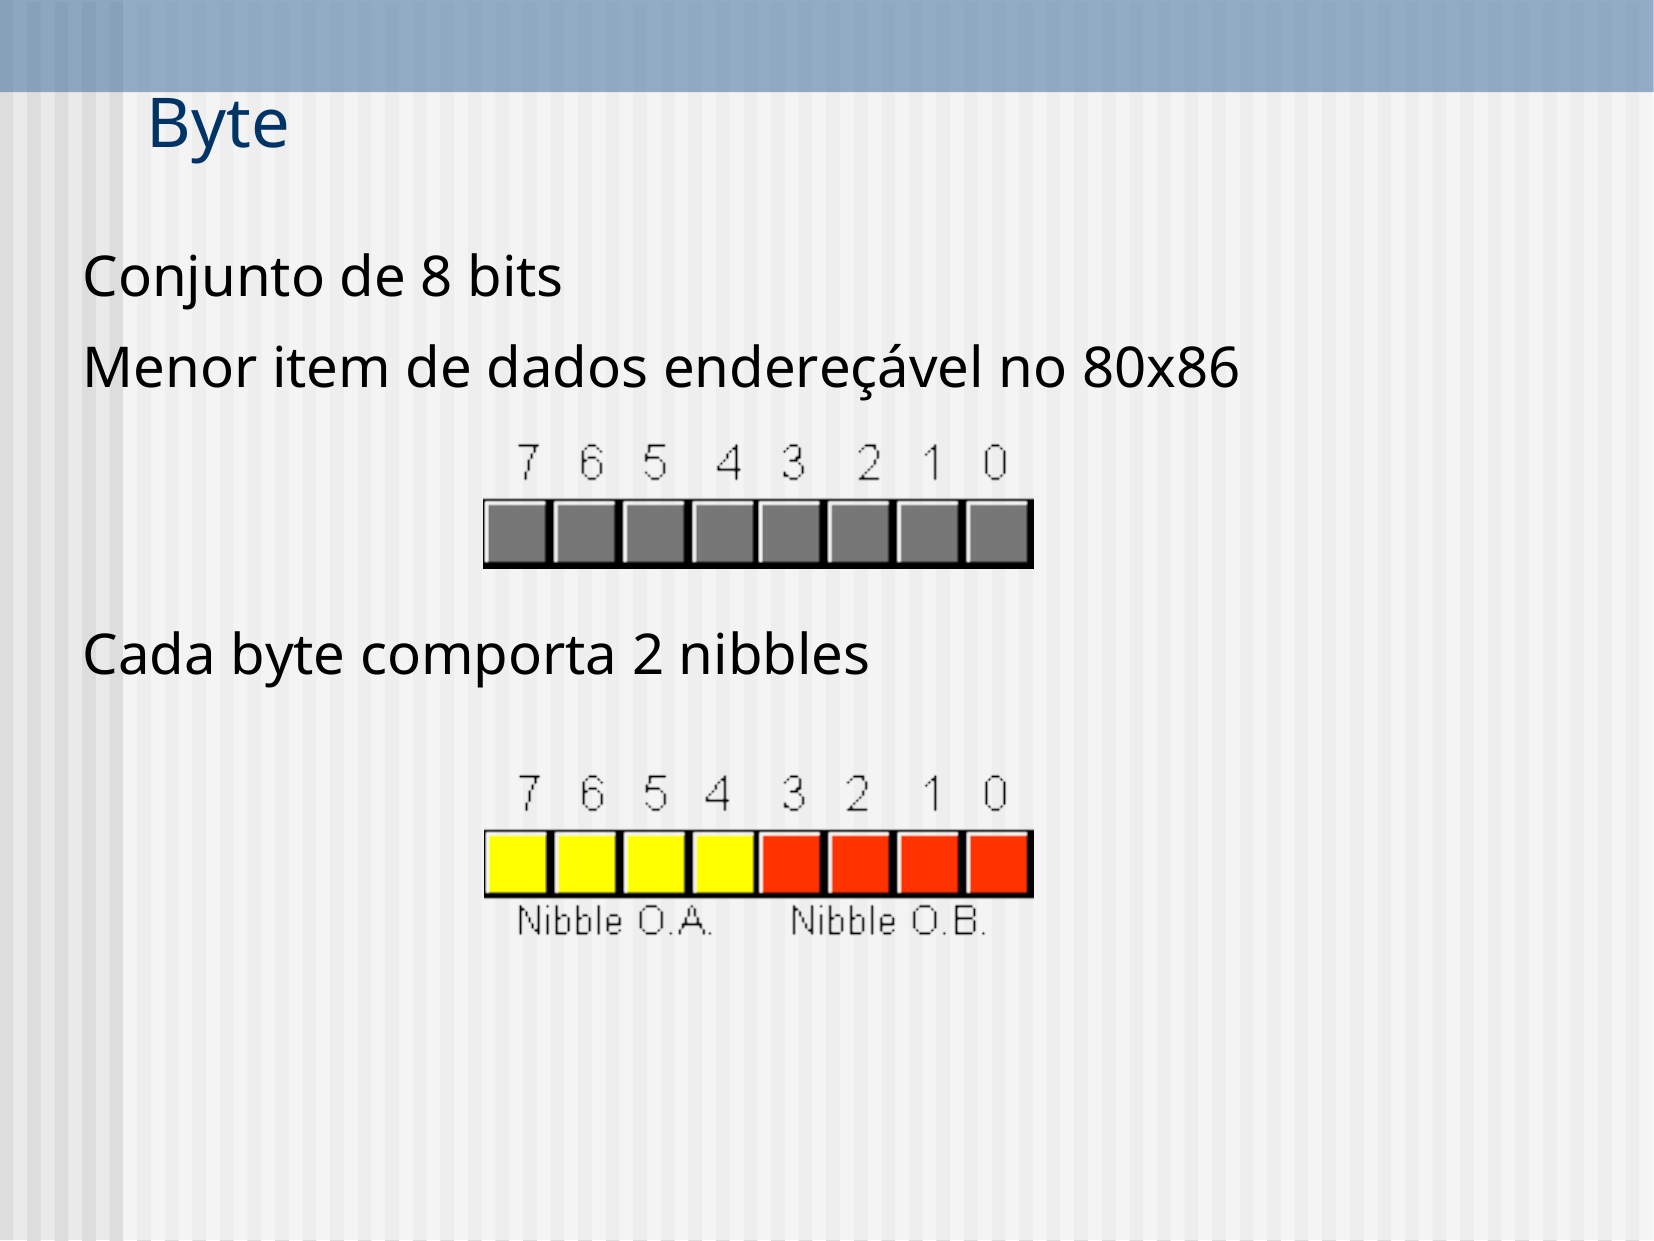

# Byte
Conjunto de 8 bits
Menor item de dados endereçável no 80x86
Cada byte comporta 2 nibbles